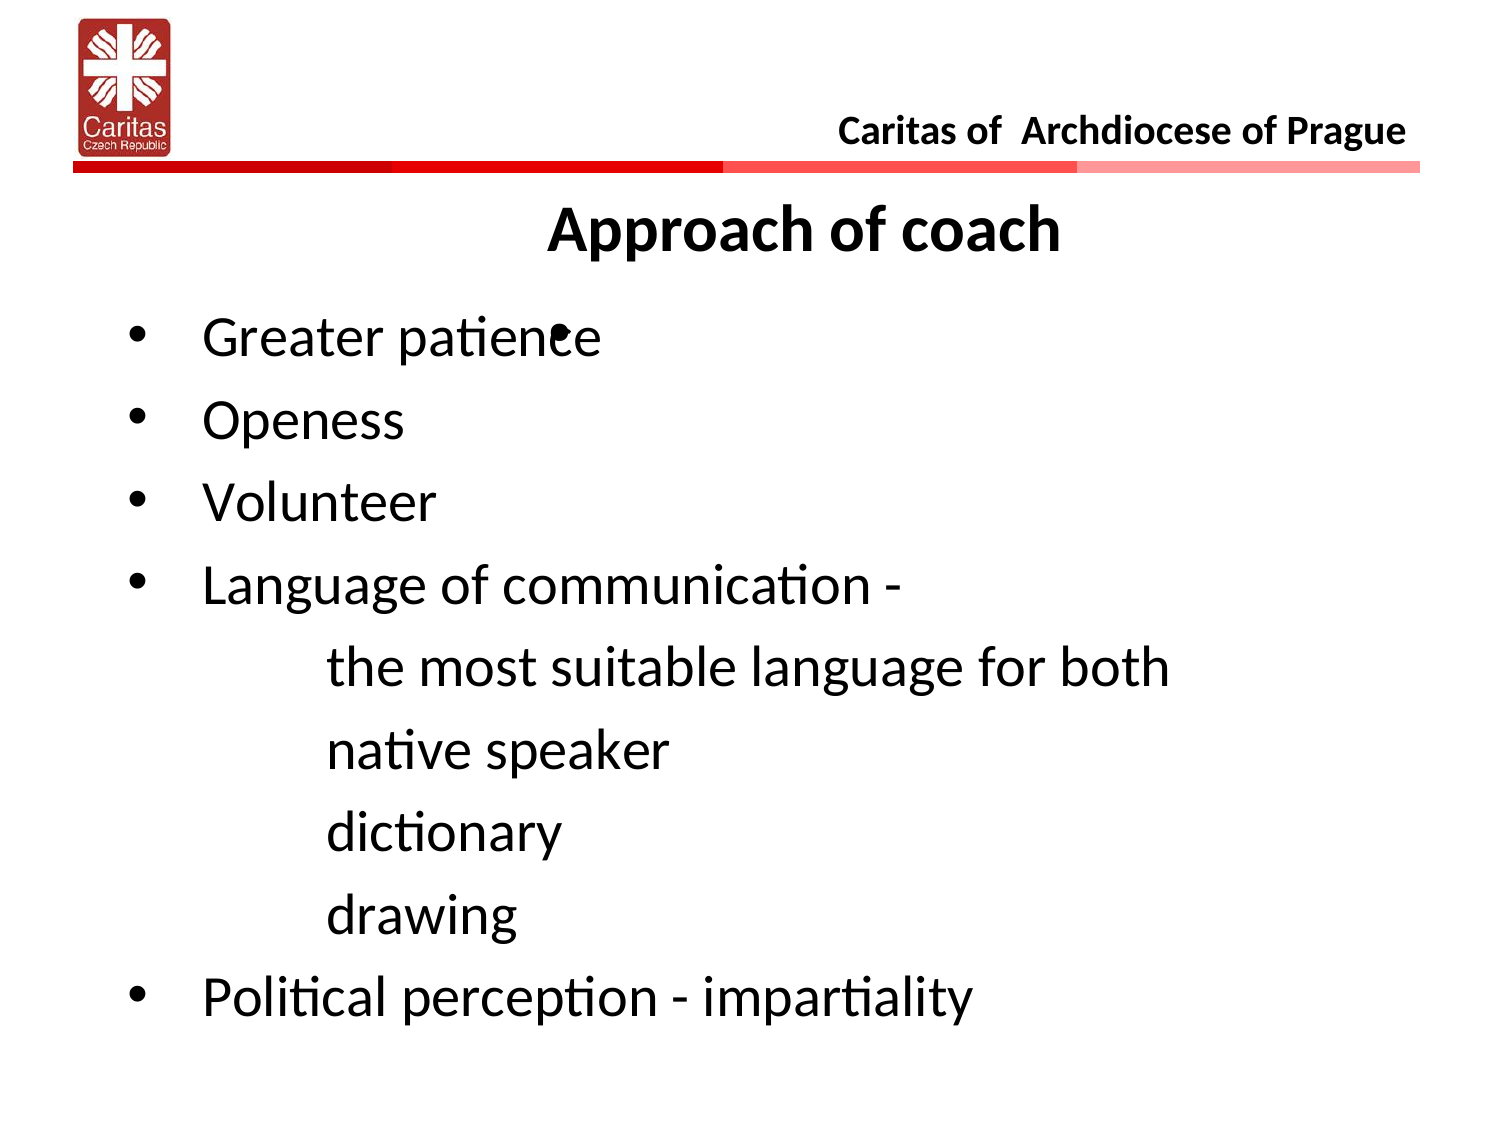

Caritas of Archdiocese of Prague
# Approach of coach
Greater patience
Openess
Volunteer
Language of communication -
 the most suitable language for both
 native speaker
 dictionary
 drawing
Political perception - impartiality